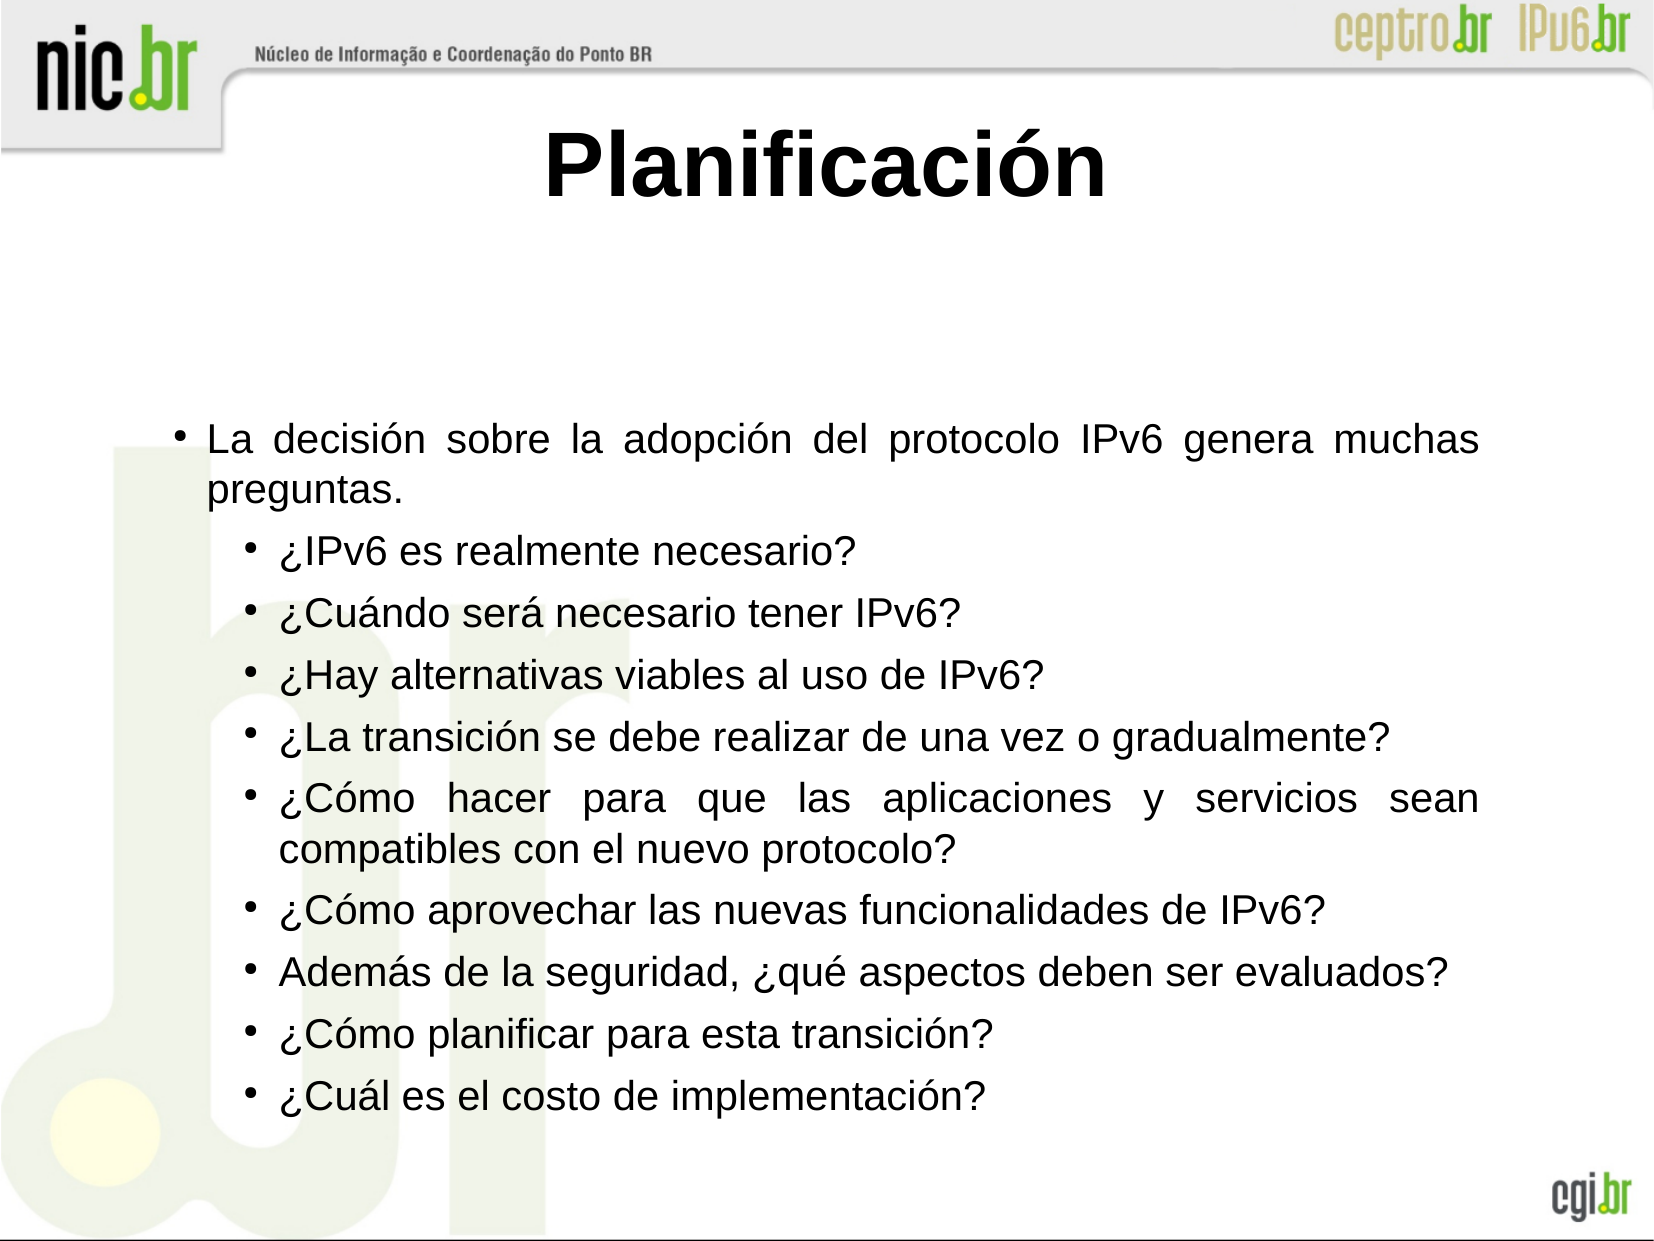

Planificación
La decisión sobre la adopción del protocolo IPv6 genera muchas preguntas.
¿IPv6 es realmente necesario?
¿Cuándo será necesario tener IPv6?
¿Hay alternativas viables al uso de IPv6?
¿La transición se debe realizar de una vez o gradualmente?
¿Cómo hacer para que las aplicaciones y servicios sean compatibles con el nuevo protocolo?
¿Cómo aprovechar las nuevas funcionalidades de IPv6?
Además de la seguridad, ¿qué aspectos deben ser evaluados?
¿Cómo planificar para esta transición?
¿Cuál es el costo de implementación?